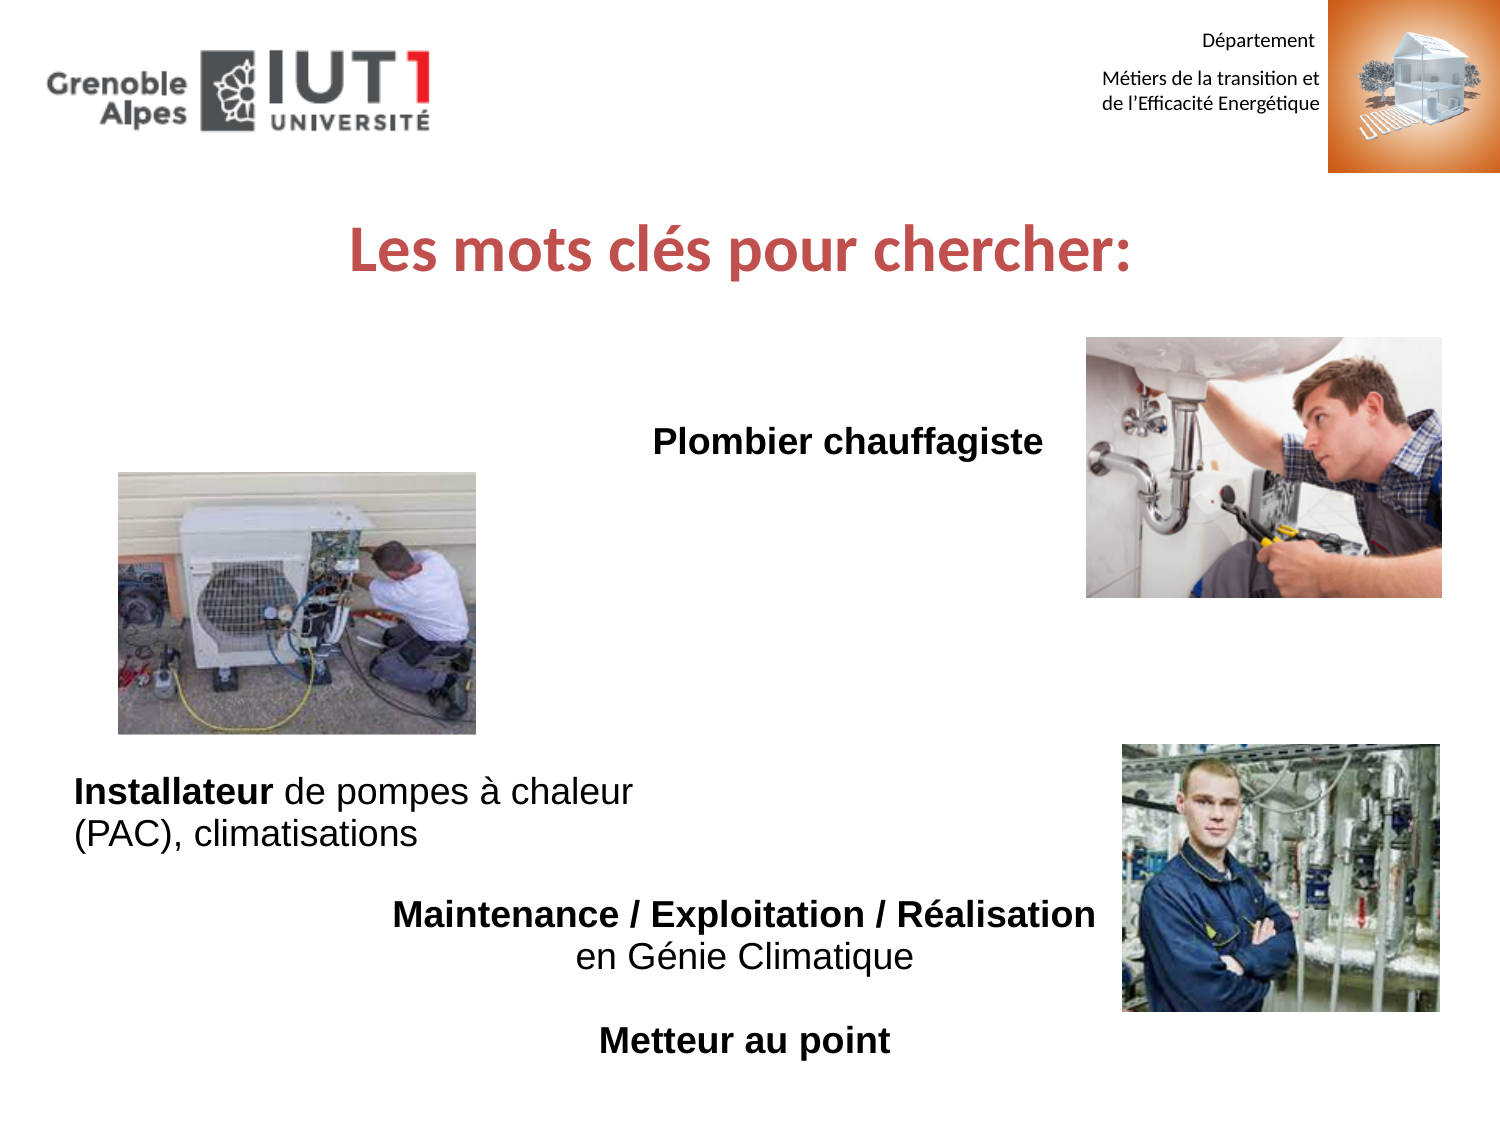

Département
Métiers de la transition et de l’Efficacité Energétique
# Les mots clés pour chercher:
Plombier chauffagiste
Installateur de pompes à chaleur (PAC), climatisations
Maintenance / Exploitation / Réalisation
en Génie Climatique
Metteur au point